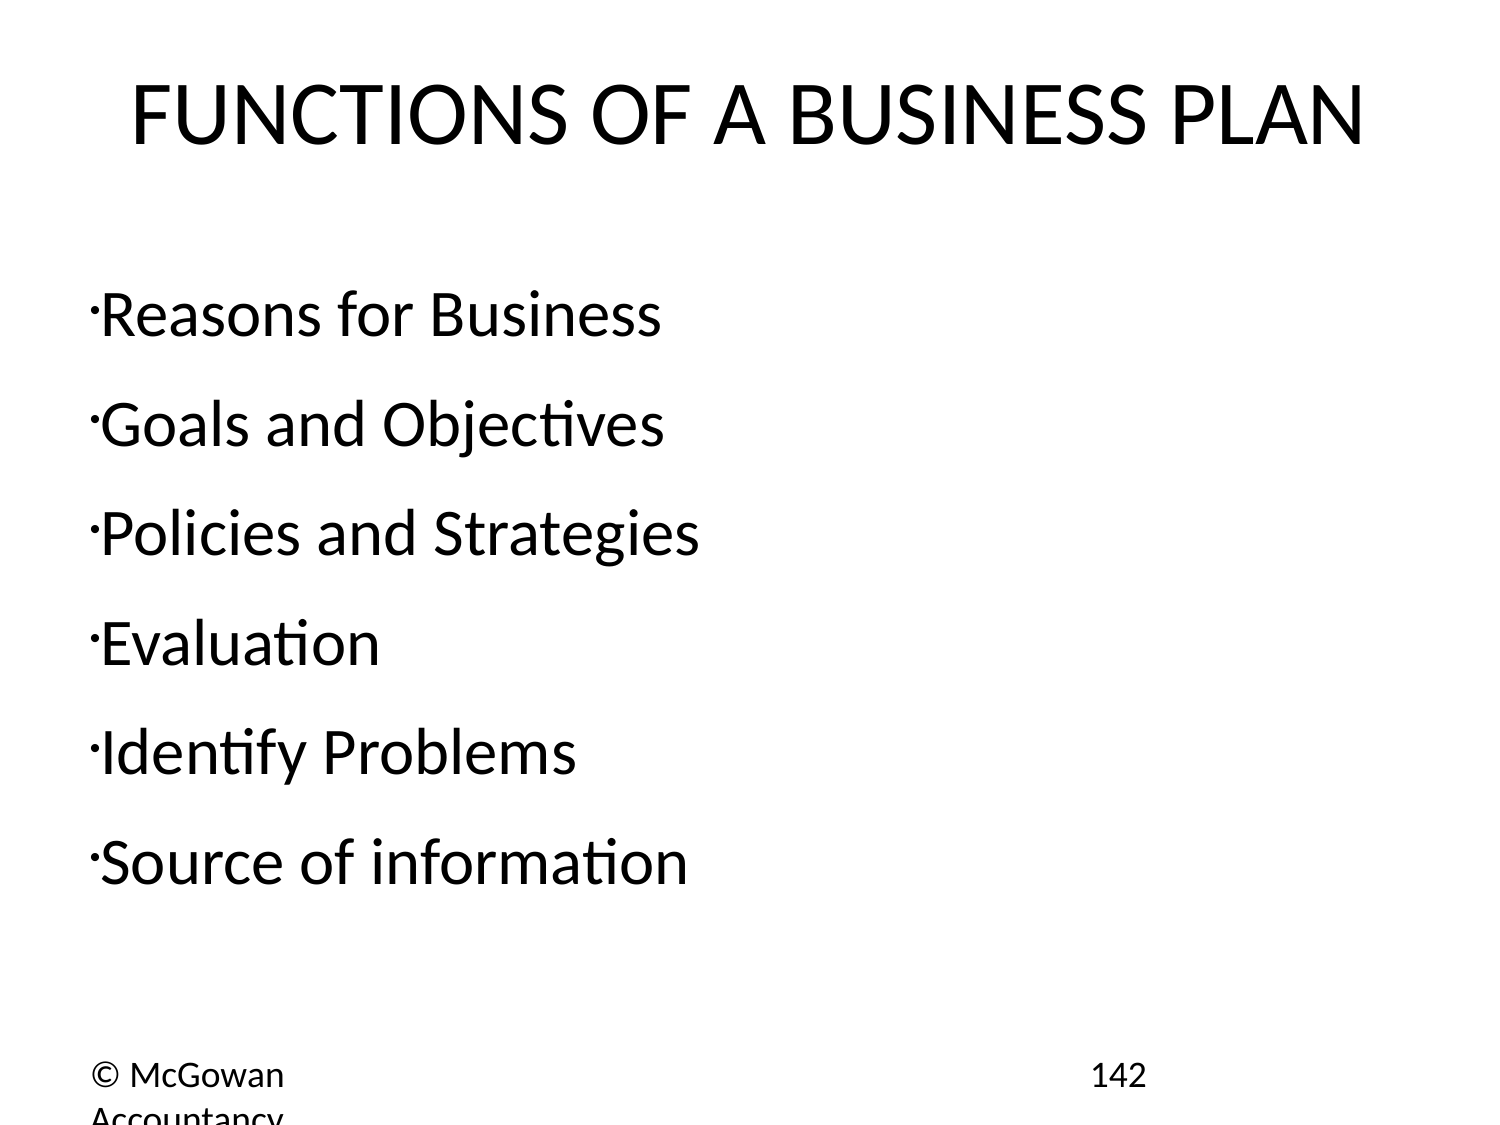

# FUNCTIONS OF A BUSINESS PLAN
Reasons for Business
Goals and Objectives
Policies and Strategies
Evaluation
Identify Problems
Source of information
© McGowan Accountancy Services
142